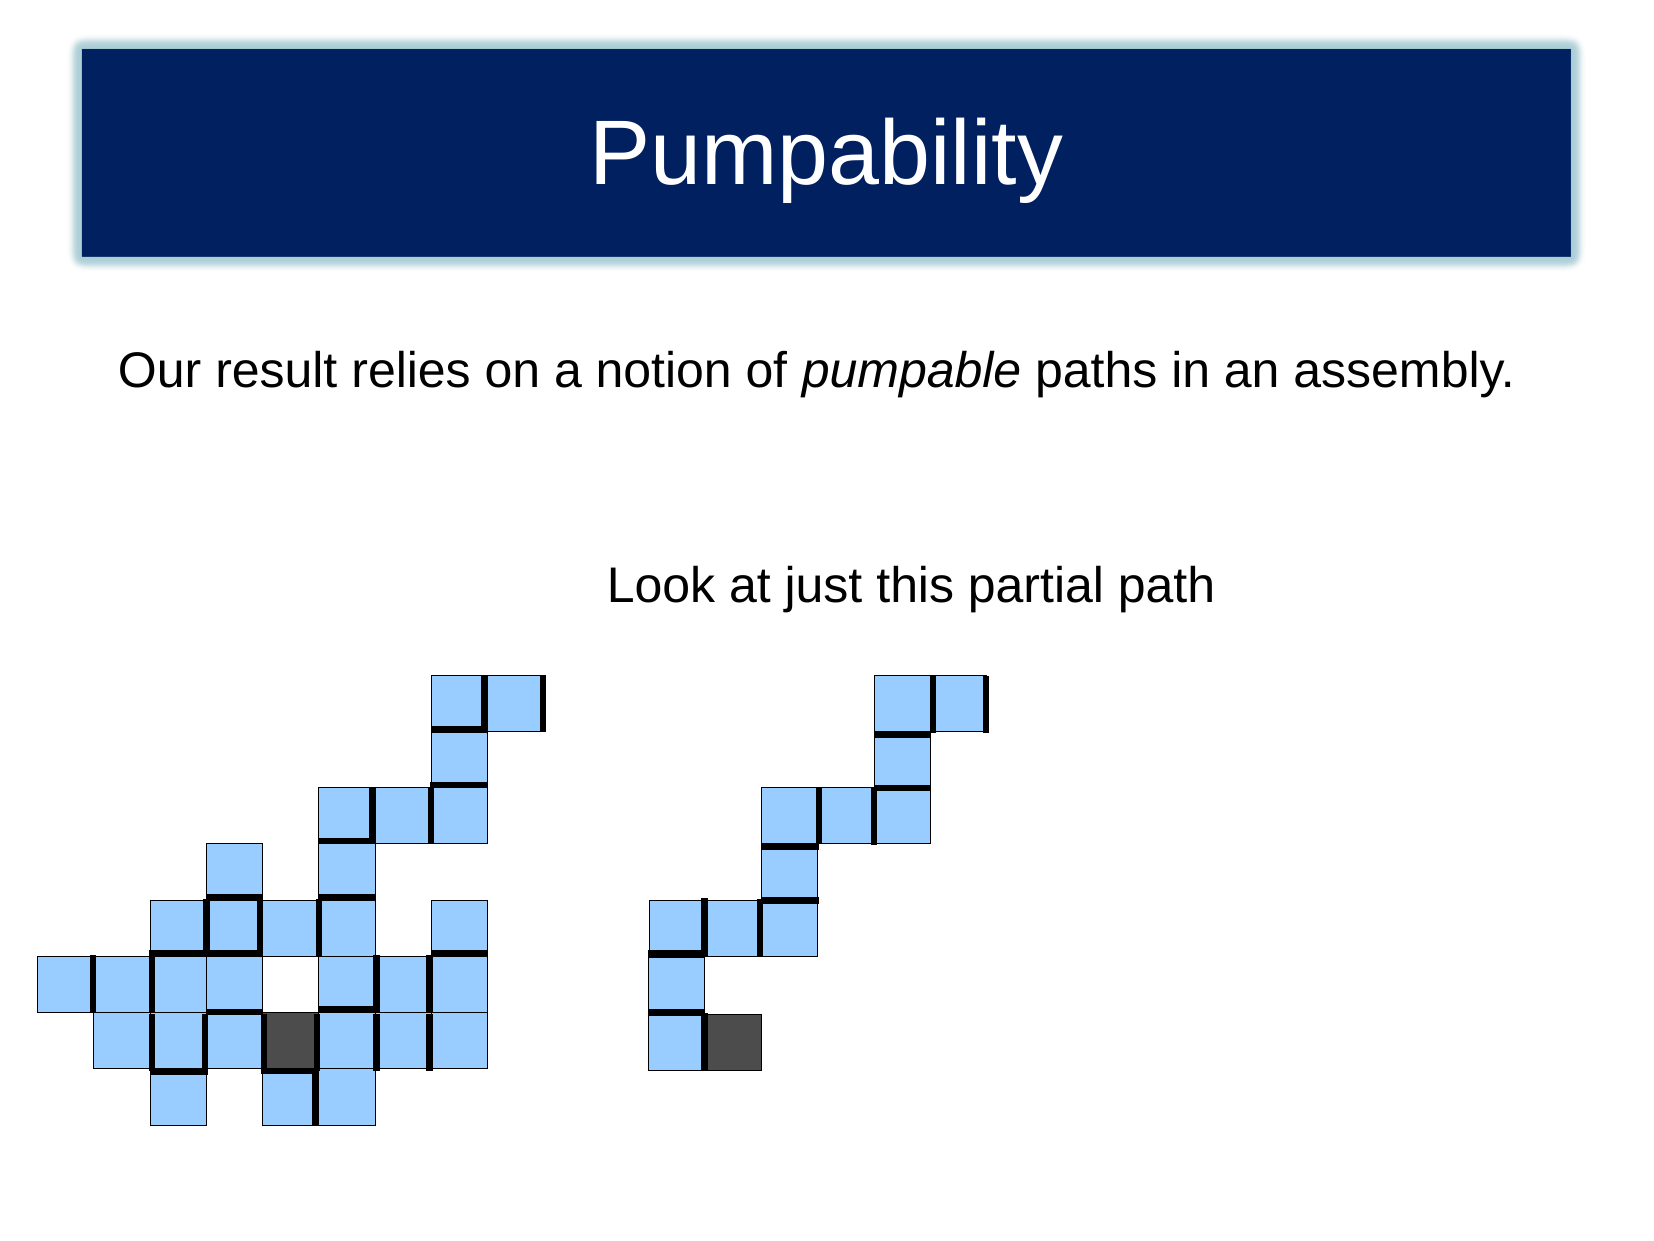

Pumpability
Our result relies on a notion of pumpable paths in an assembly.
Look at just this partial path